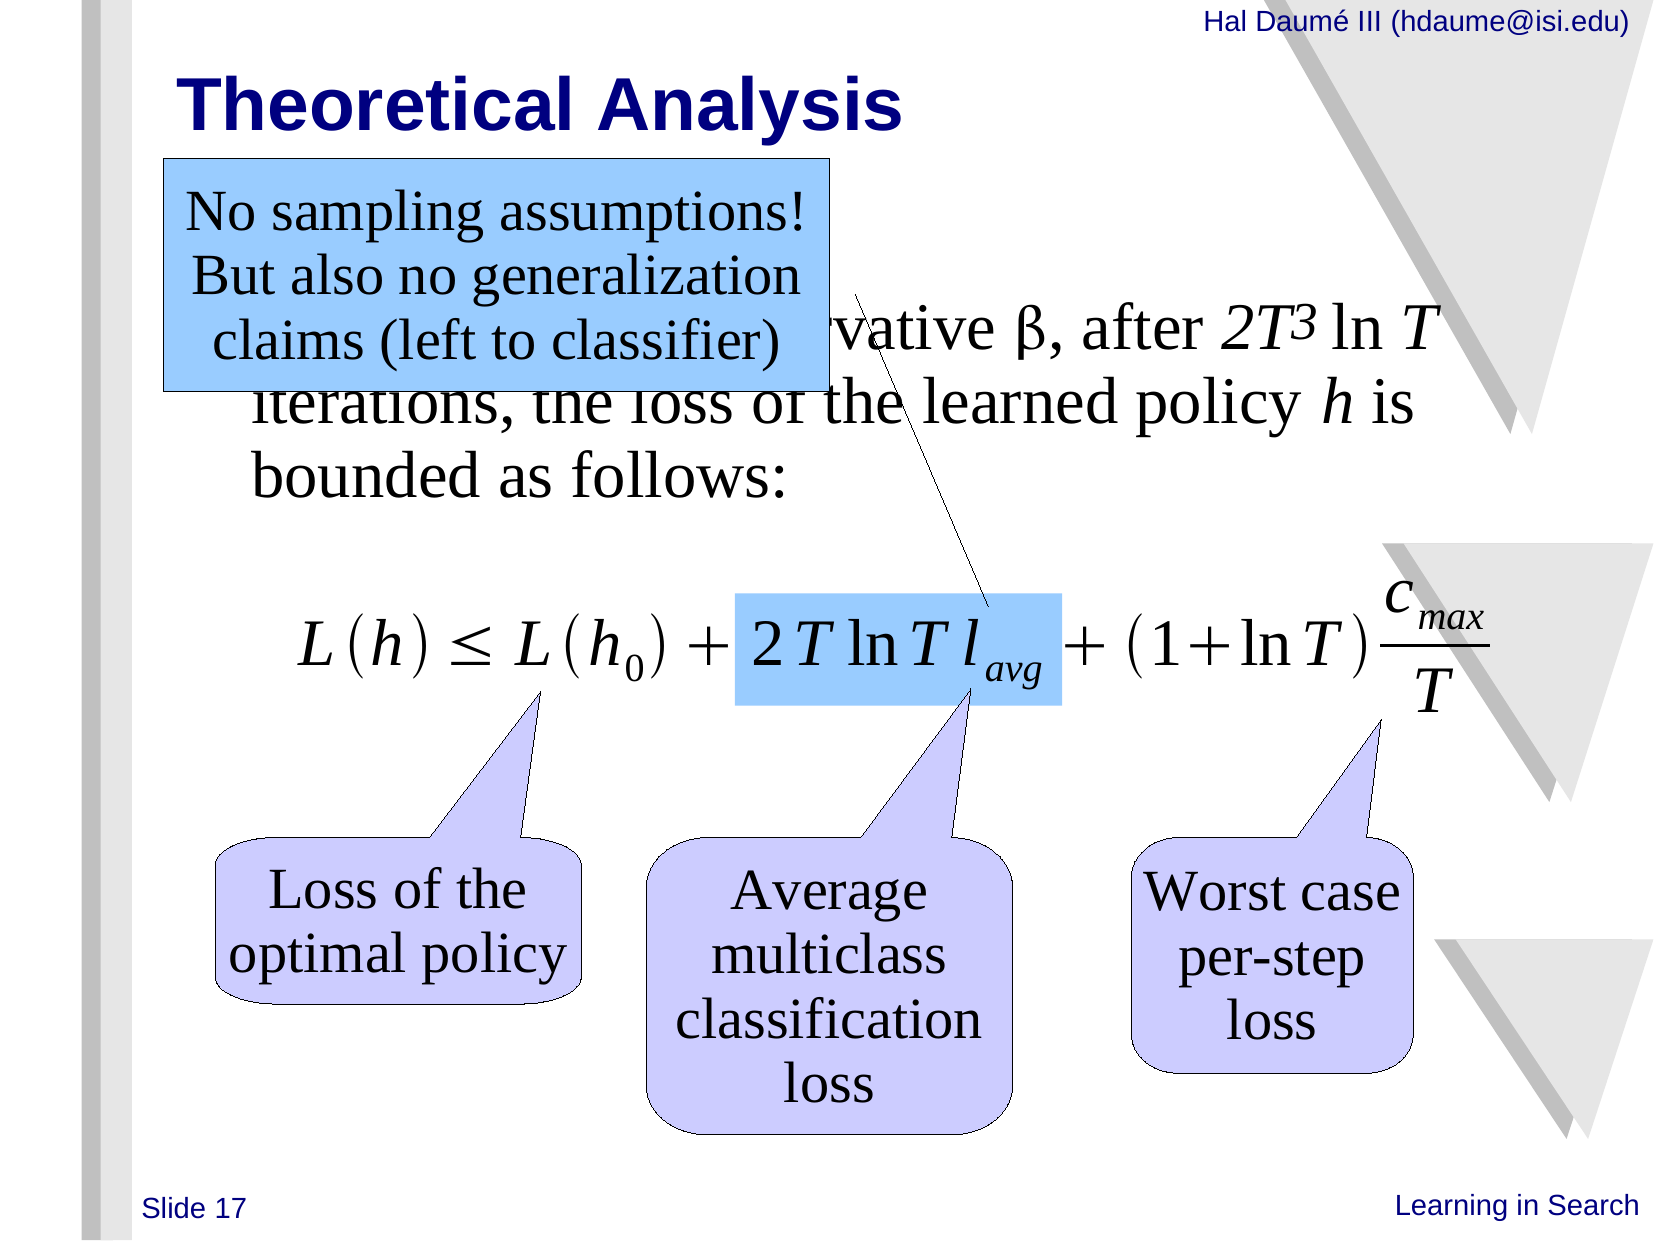

# Theoretical Analysis
No sampling assumptions!
But also no generalization
claims (left to classifier)
Theorem: For conservative , after 2T3 ln T
iterations, the loss of the learned policy h is
bounded as follows:
Loss of the
optimal policy
Average
multiclass
classification
loss
Worst case
per-step
loss